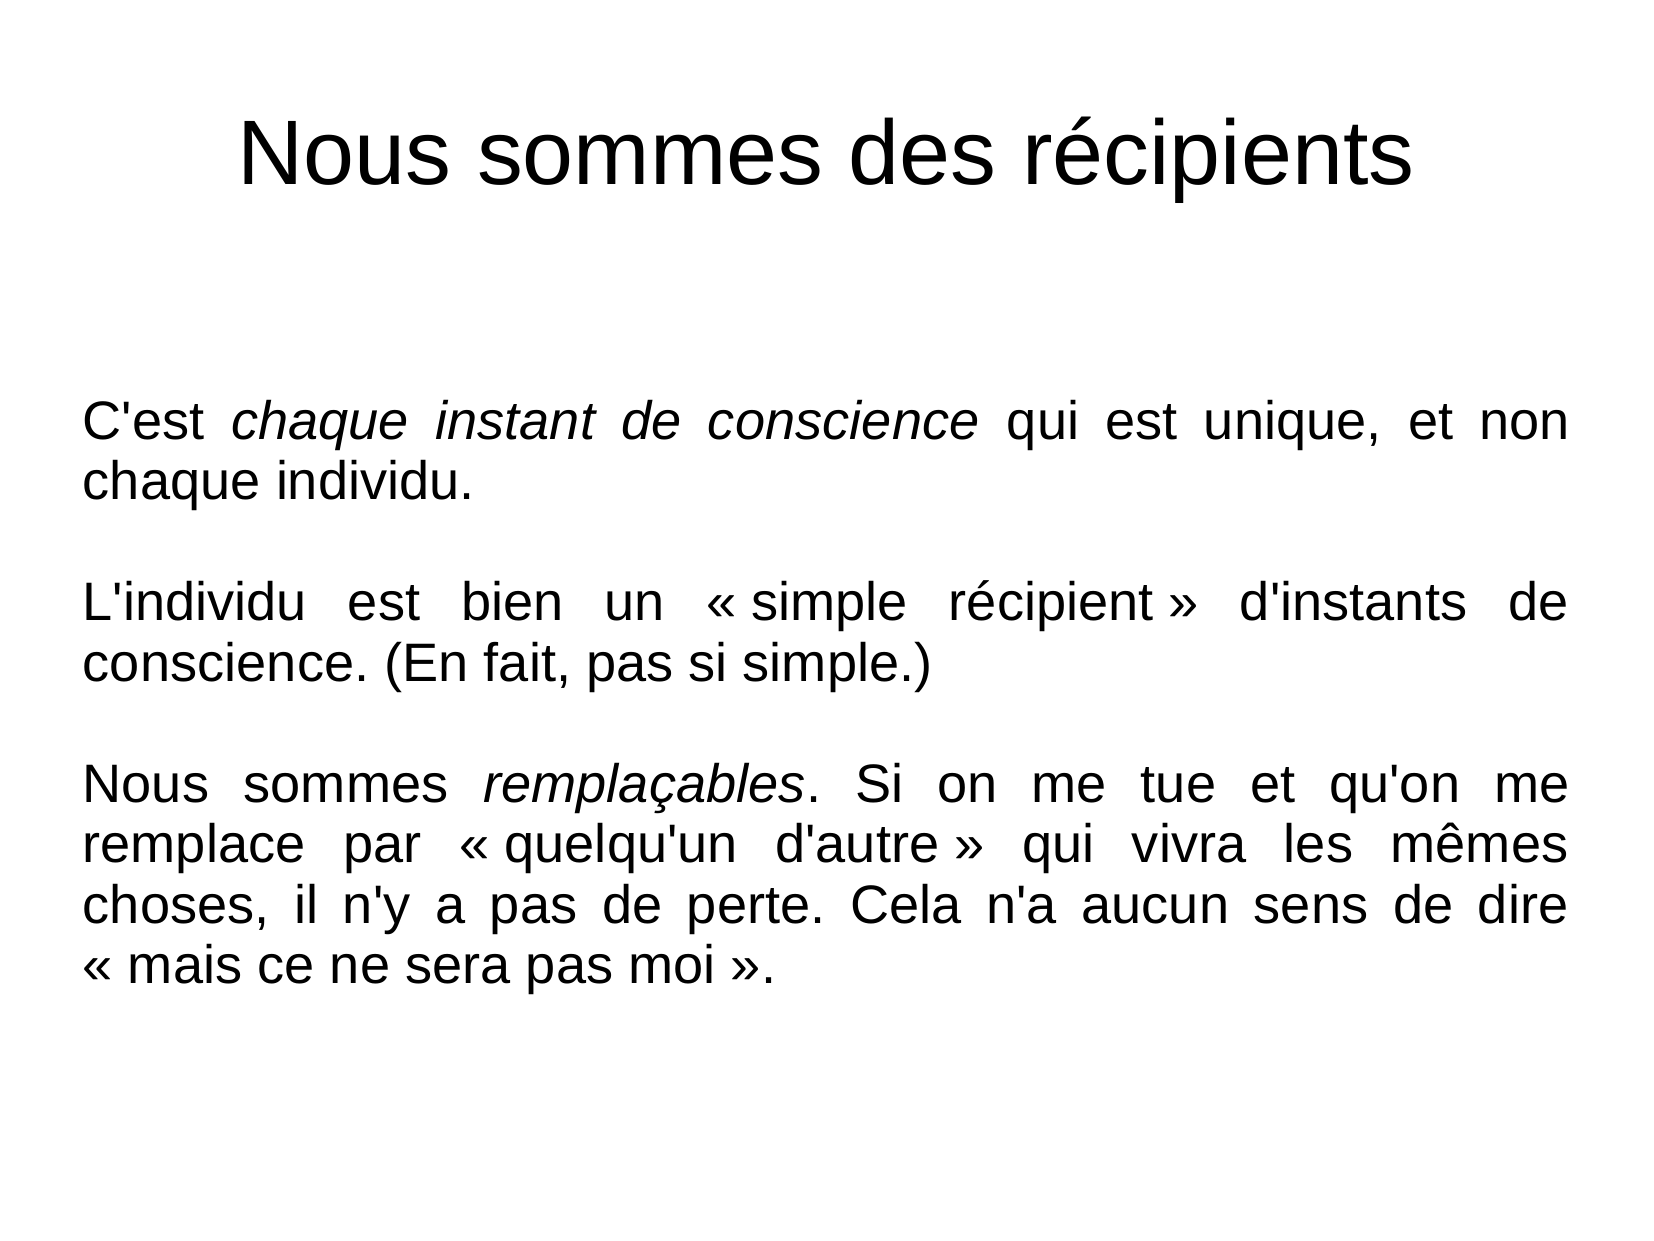

# Nous sommes des récipients
C'est chaque instant de conscience qui est unique, et non chaque individu.
L'individu est bien un « simple récipient » d'instants de conscience. (En fait, pas si simple.)
Nous sommes remplaçables. Si on me tue et qu'on me remplace par « quelqu'un d'autre » qui vivra les mêmes choses, il n'y a pas de perte. Cela n'a aucun sens de dire « mais ce ne sera pas moi ».